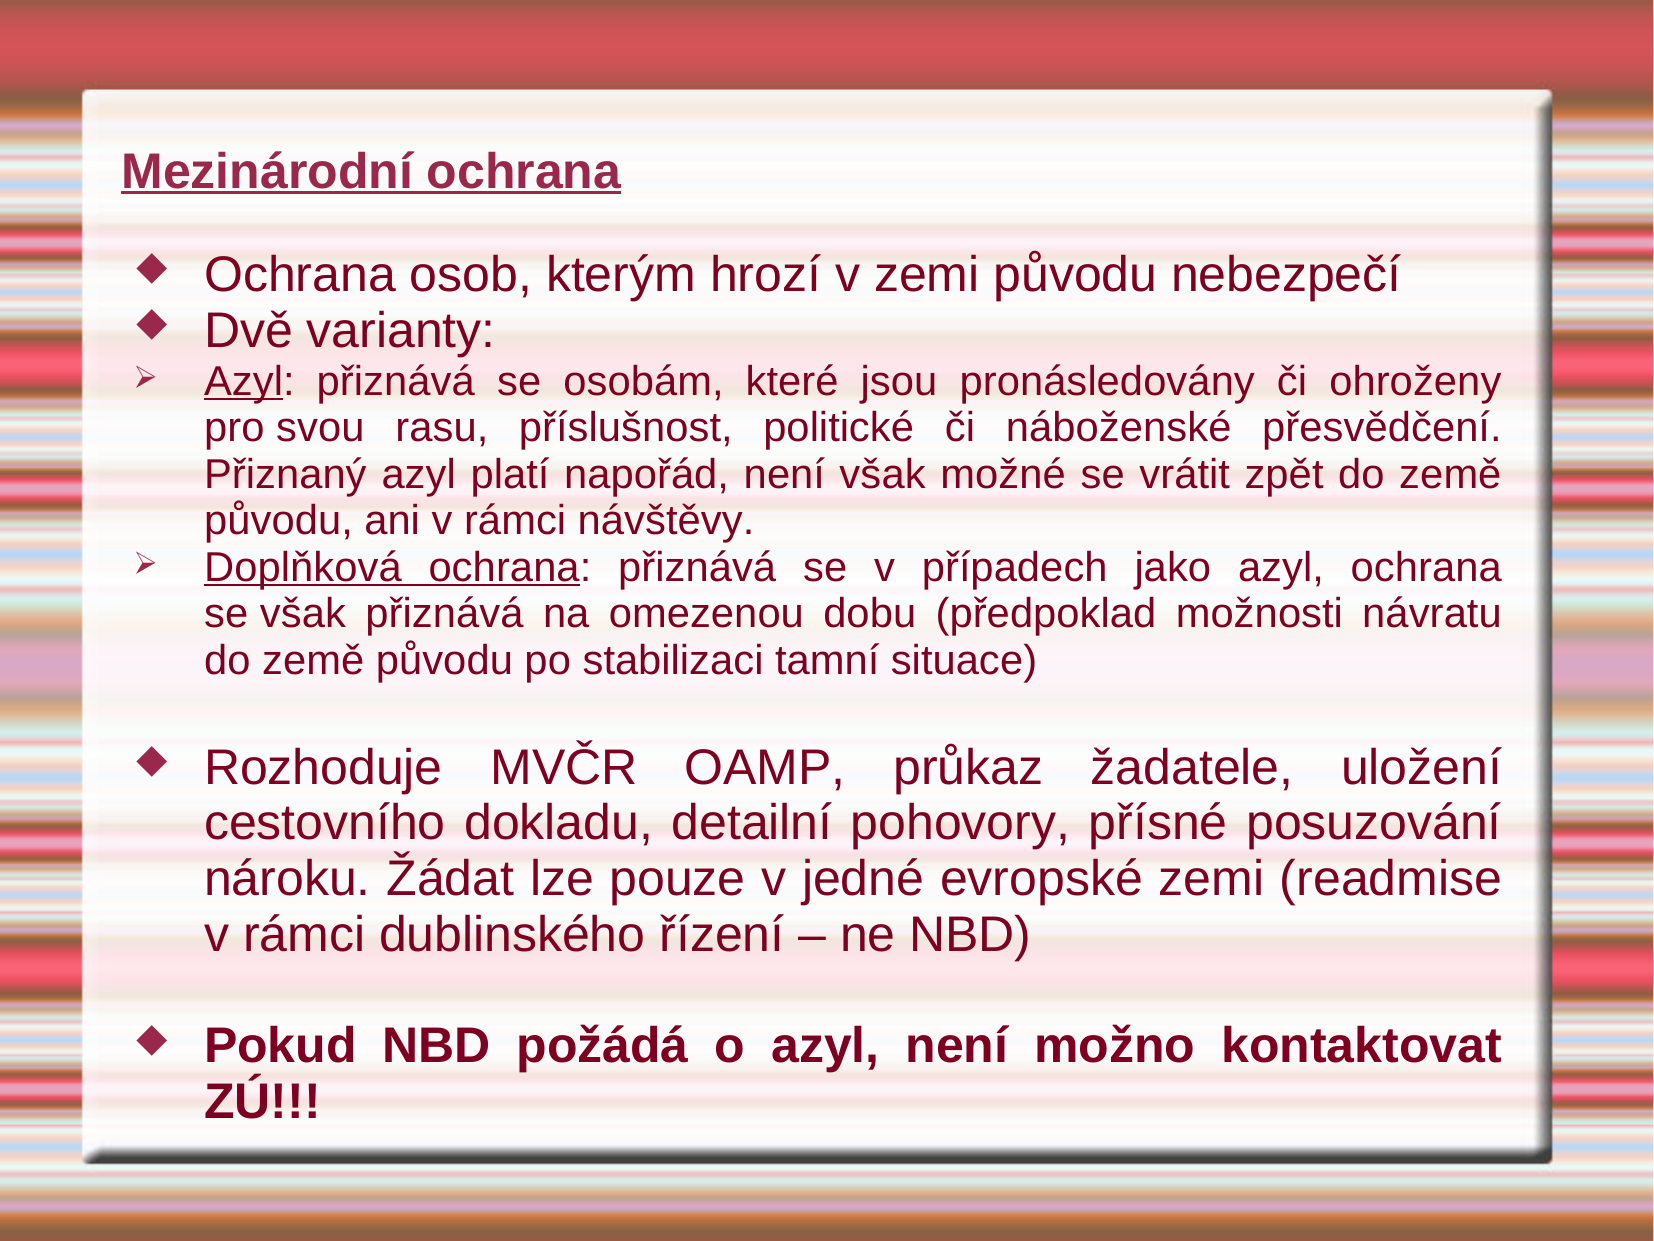

# Mezinárodní ochrana
Ochrana osob, kterým hrozí v zemi původu nebezpečí
Dvě varianty:
Azyl: přiznává se osobám, které jsou pronásledovány či ohroženy pro svou rasu, příslušnost, politické či náboženské přesvědčení. Přiznaný azyl platí napořád, není však možné se vrátit zpět do země původu, ani v rámci návštěvy.
Doplňková ochrana: přiznává se v případech jako azyl, ochrana se však přiznává na omezenou dobu (předpoklad možnosti návratu do země původu po stabilizaci tamní situace)
Rozhoduje MVČR OAMP, průkaz žadatele, uložení cestovního dokladu, detailní pohovory, přísné posuzování nároku. Žádat lze pouze v jedné evropské zemi (readmise v rámci dublinského řízení – ne NBD)
Pokud NBD požádá o azyl, není možno kontaktovat ZÚ!!!